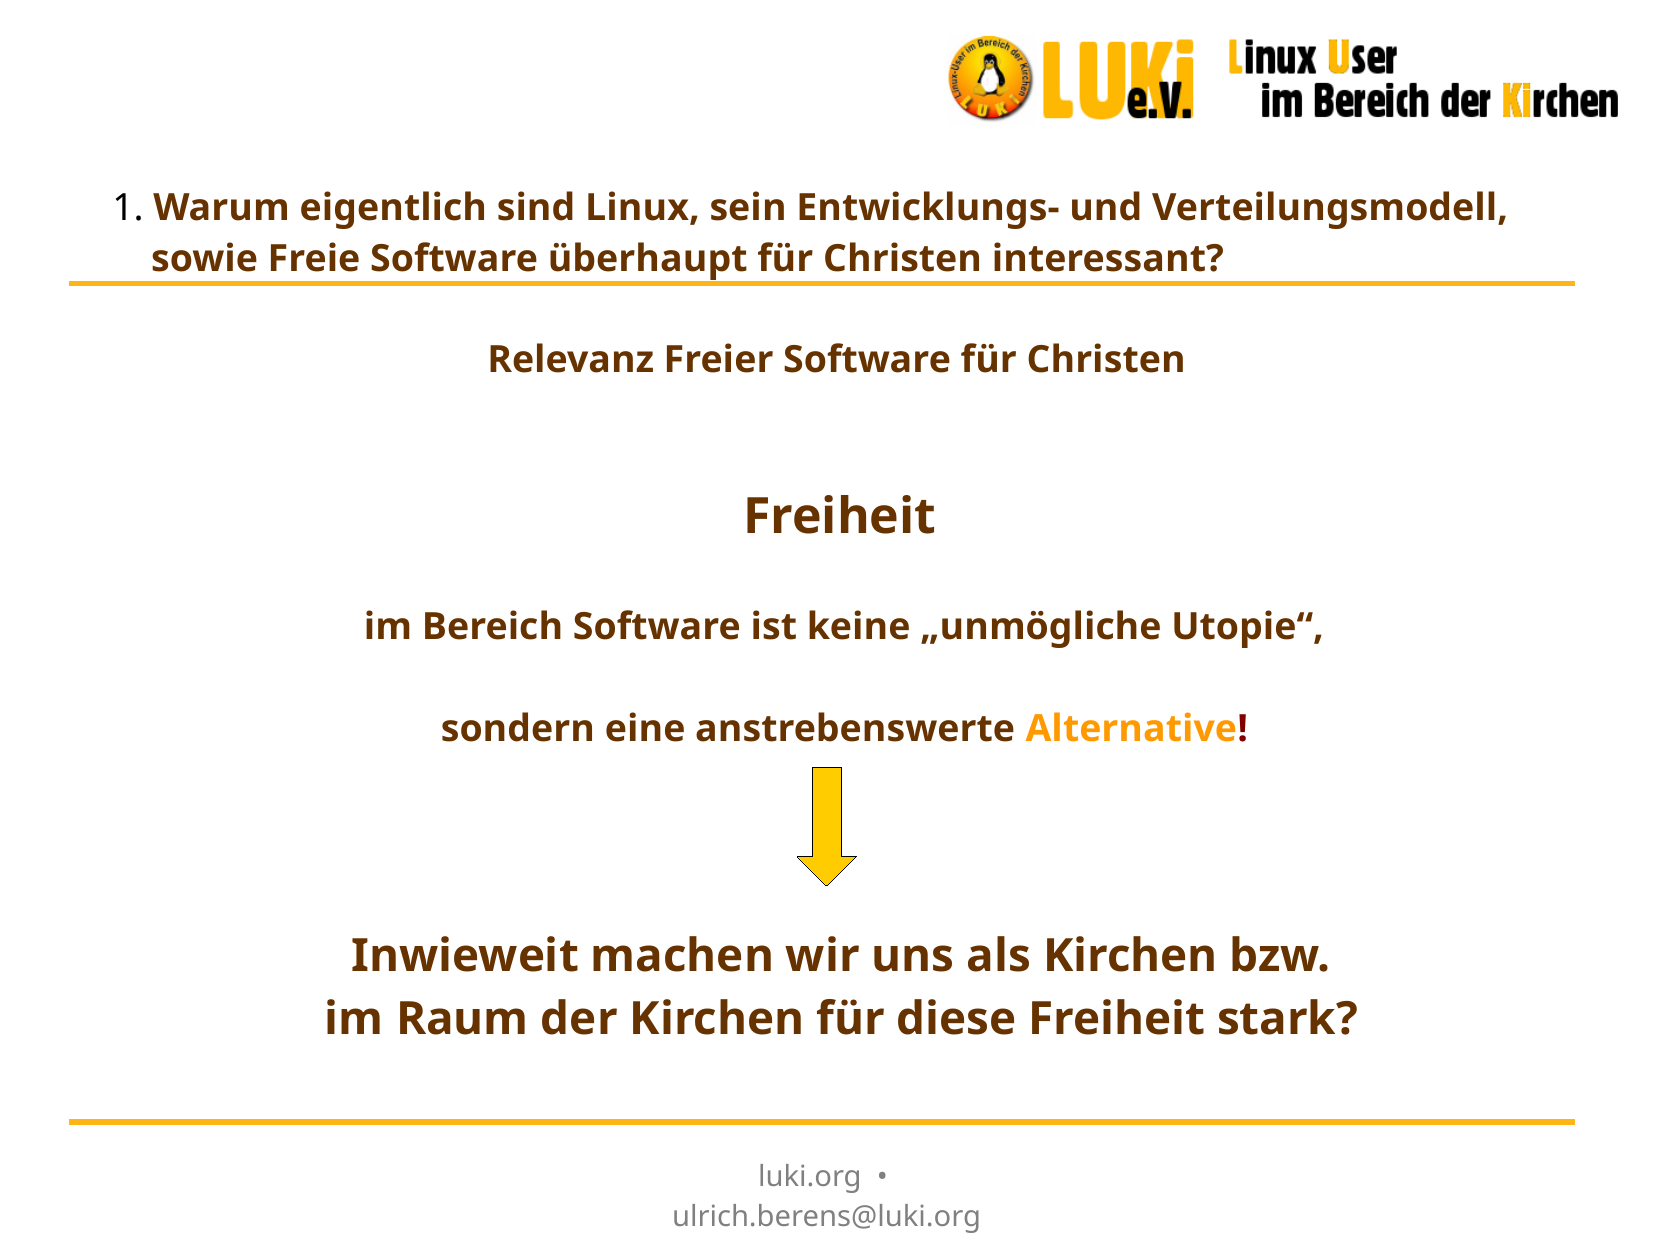

Warum eigentlich sind Linux, sein Entwicklungs- und Verteilungsmodell,
 sowie Freie Software überhaupt für Christen interessant?
Relevanz Freier Software für Christen
Freiheit
im Bereich Software ist keine „unmögliche Utopie“,
sondern eine anstrebenswerte Alternative!
Inwieweit machen wir uns als Kirchen bzw.
im Raum der Kirchen für diese Freiheit stark?
luki.org • ulrich.berens@luki.org